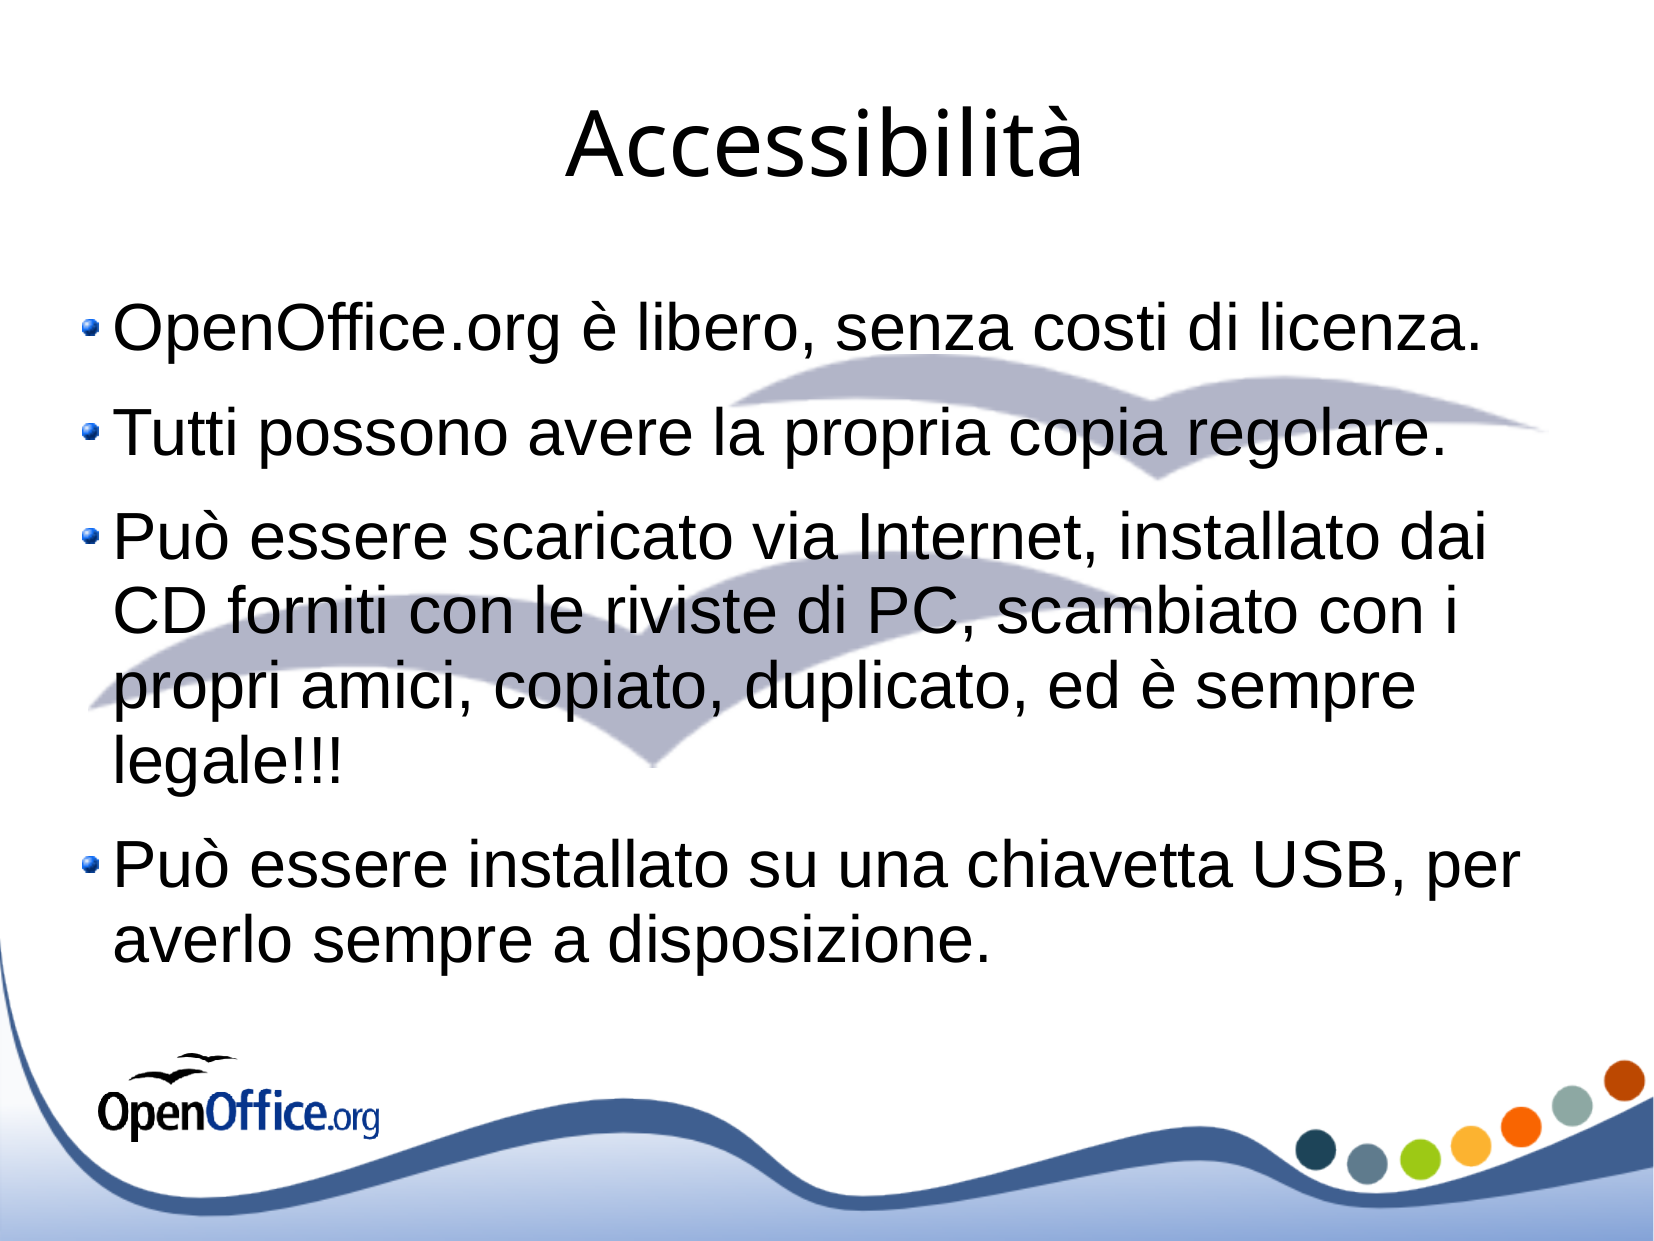

# Accessibilità
OpenOffice.org è libero, senza costi di licenza.
Tutti possono avere la propria copia regolare.
Può essere scaricato via Internet, installato dai CD forniti con le riviste di PC, scambiato con i propri amici, copiato, duplicato, ed è sempre legale!!!
Può essere installato su una chiavetta USB, per averlo sempre a disposizione.